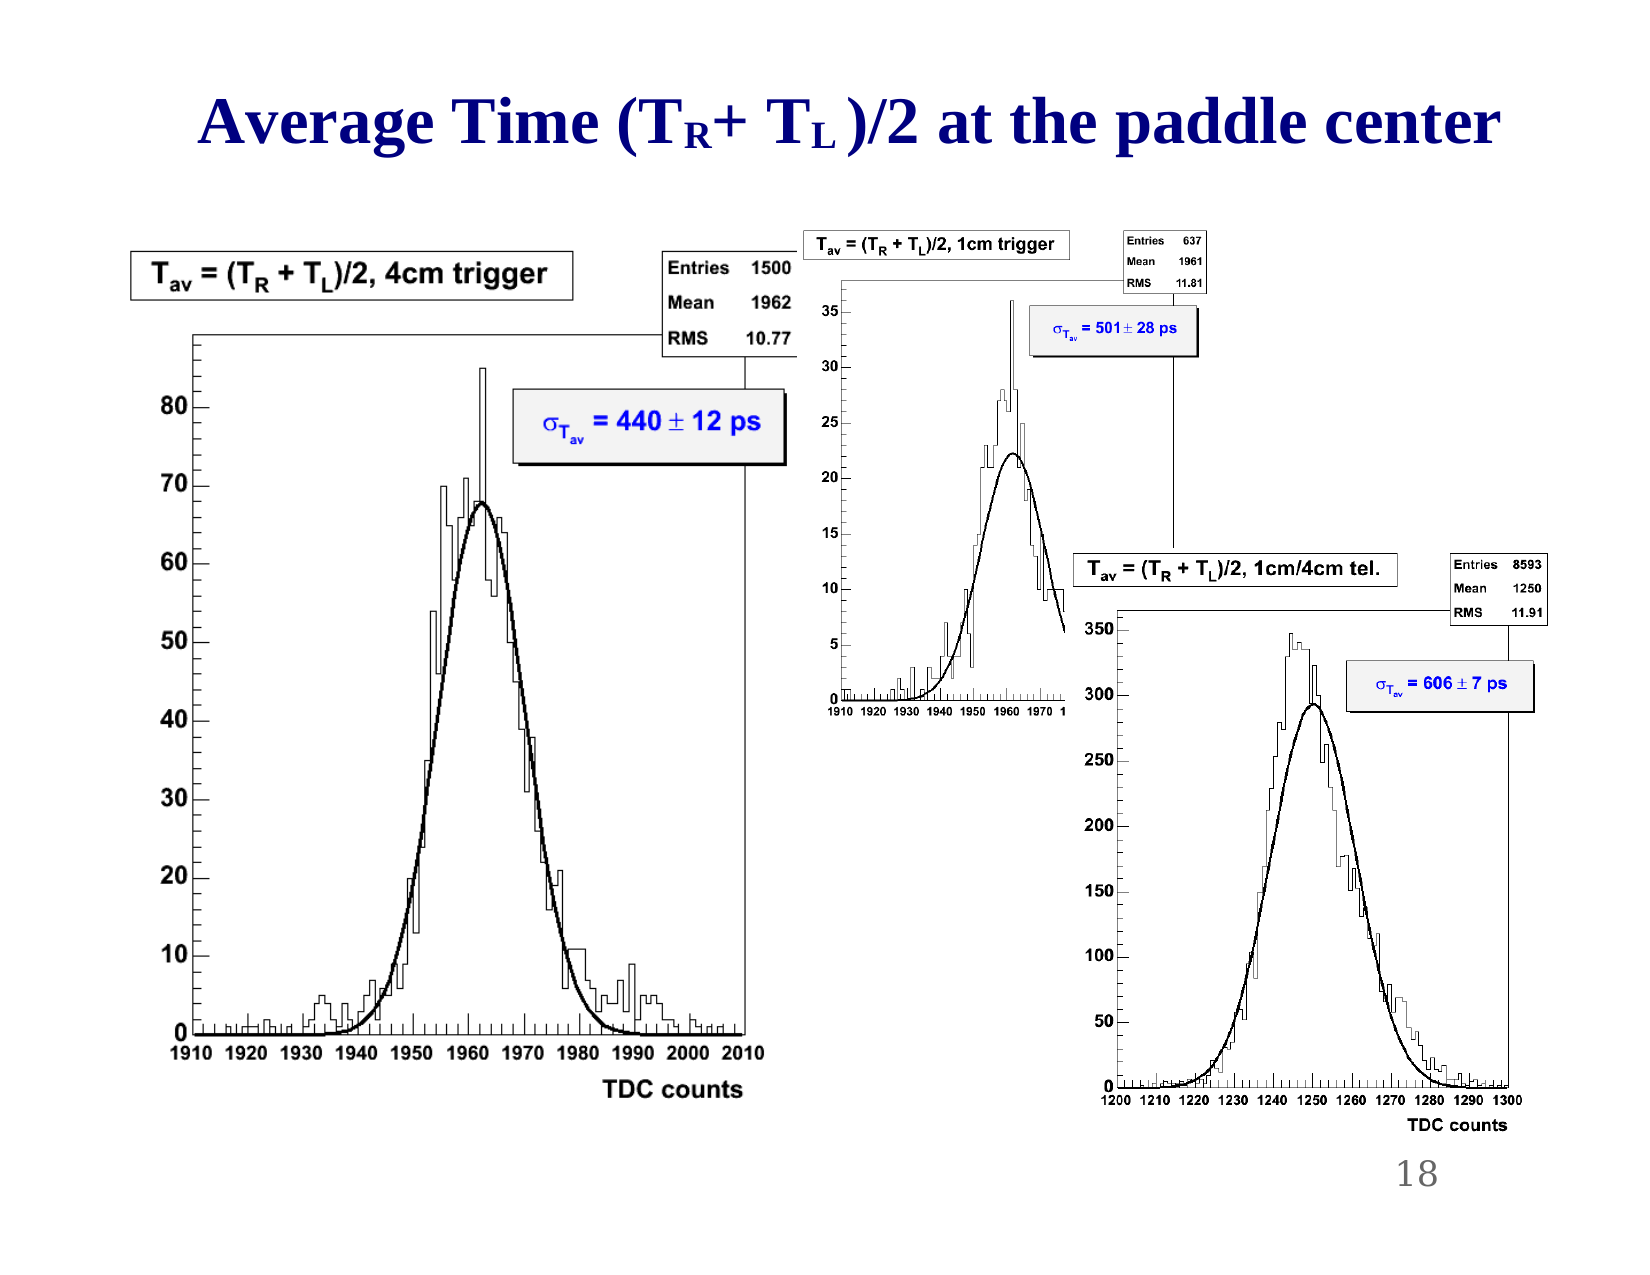

Average Time (TR+ TL )/2 at the paddle center